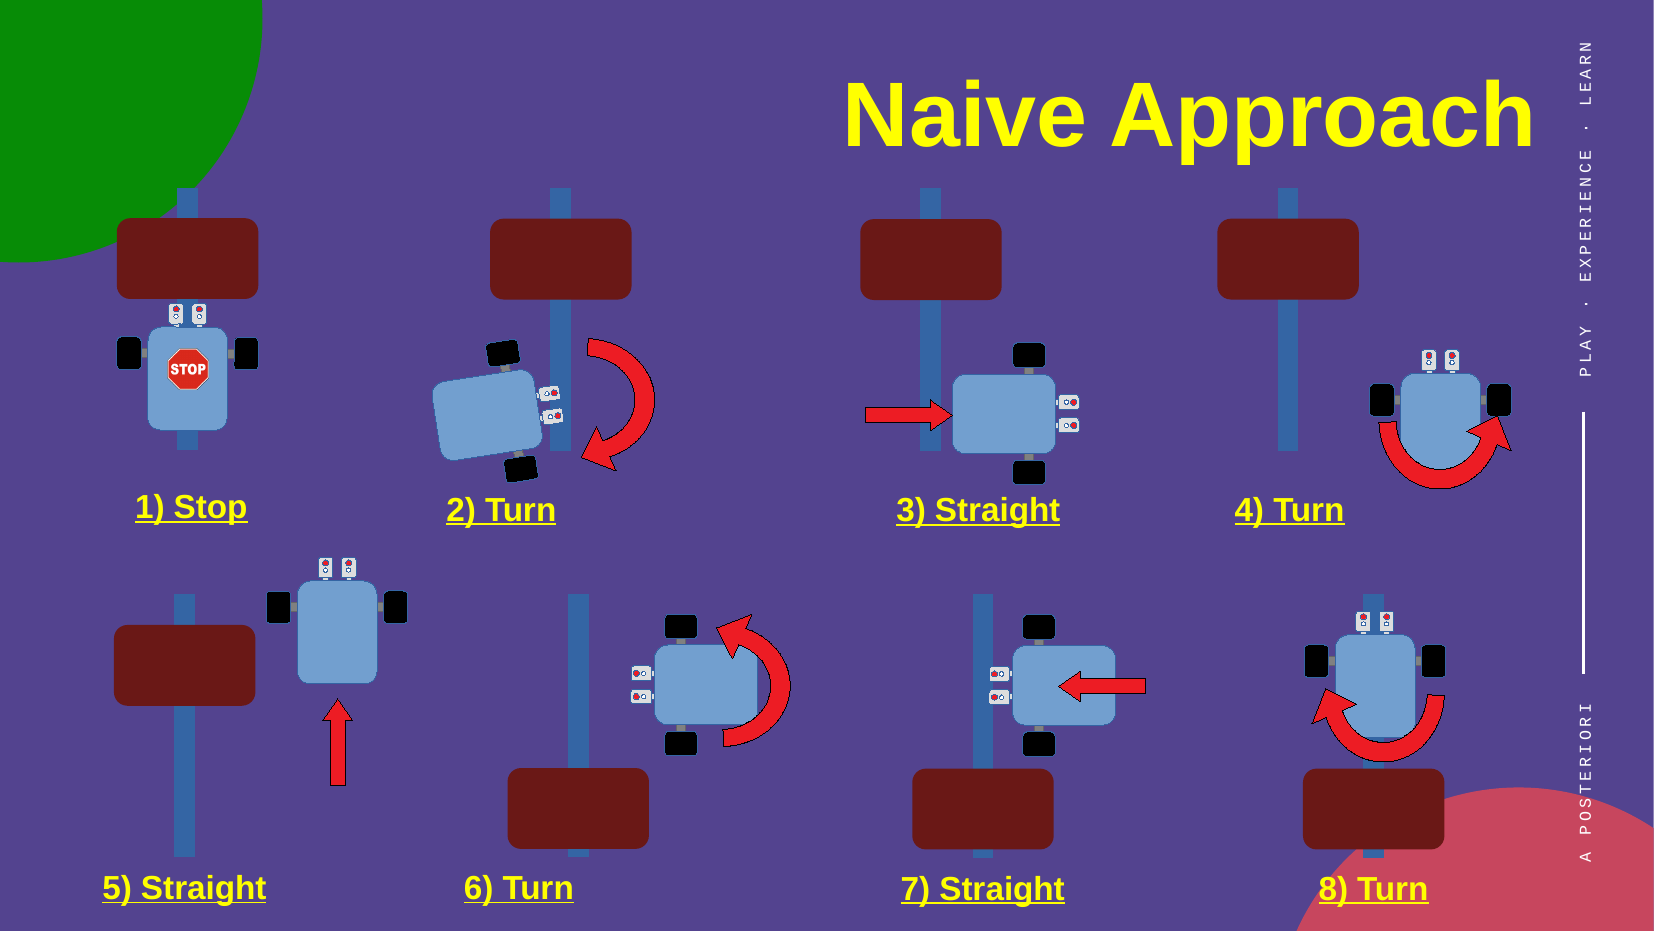

# Naive Approach
1) Stop
2) Turn
4) Turn
3) Straight
5) Straight
6) Turn
7) Straight
8) Turn